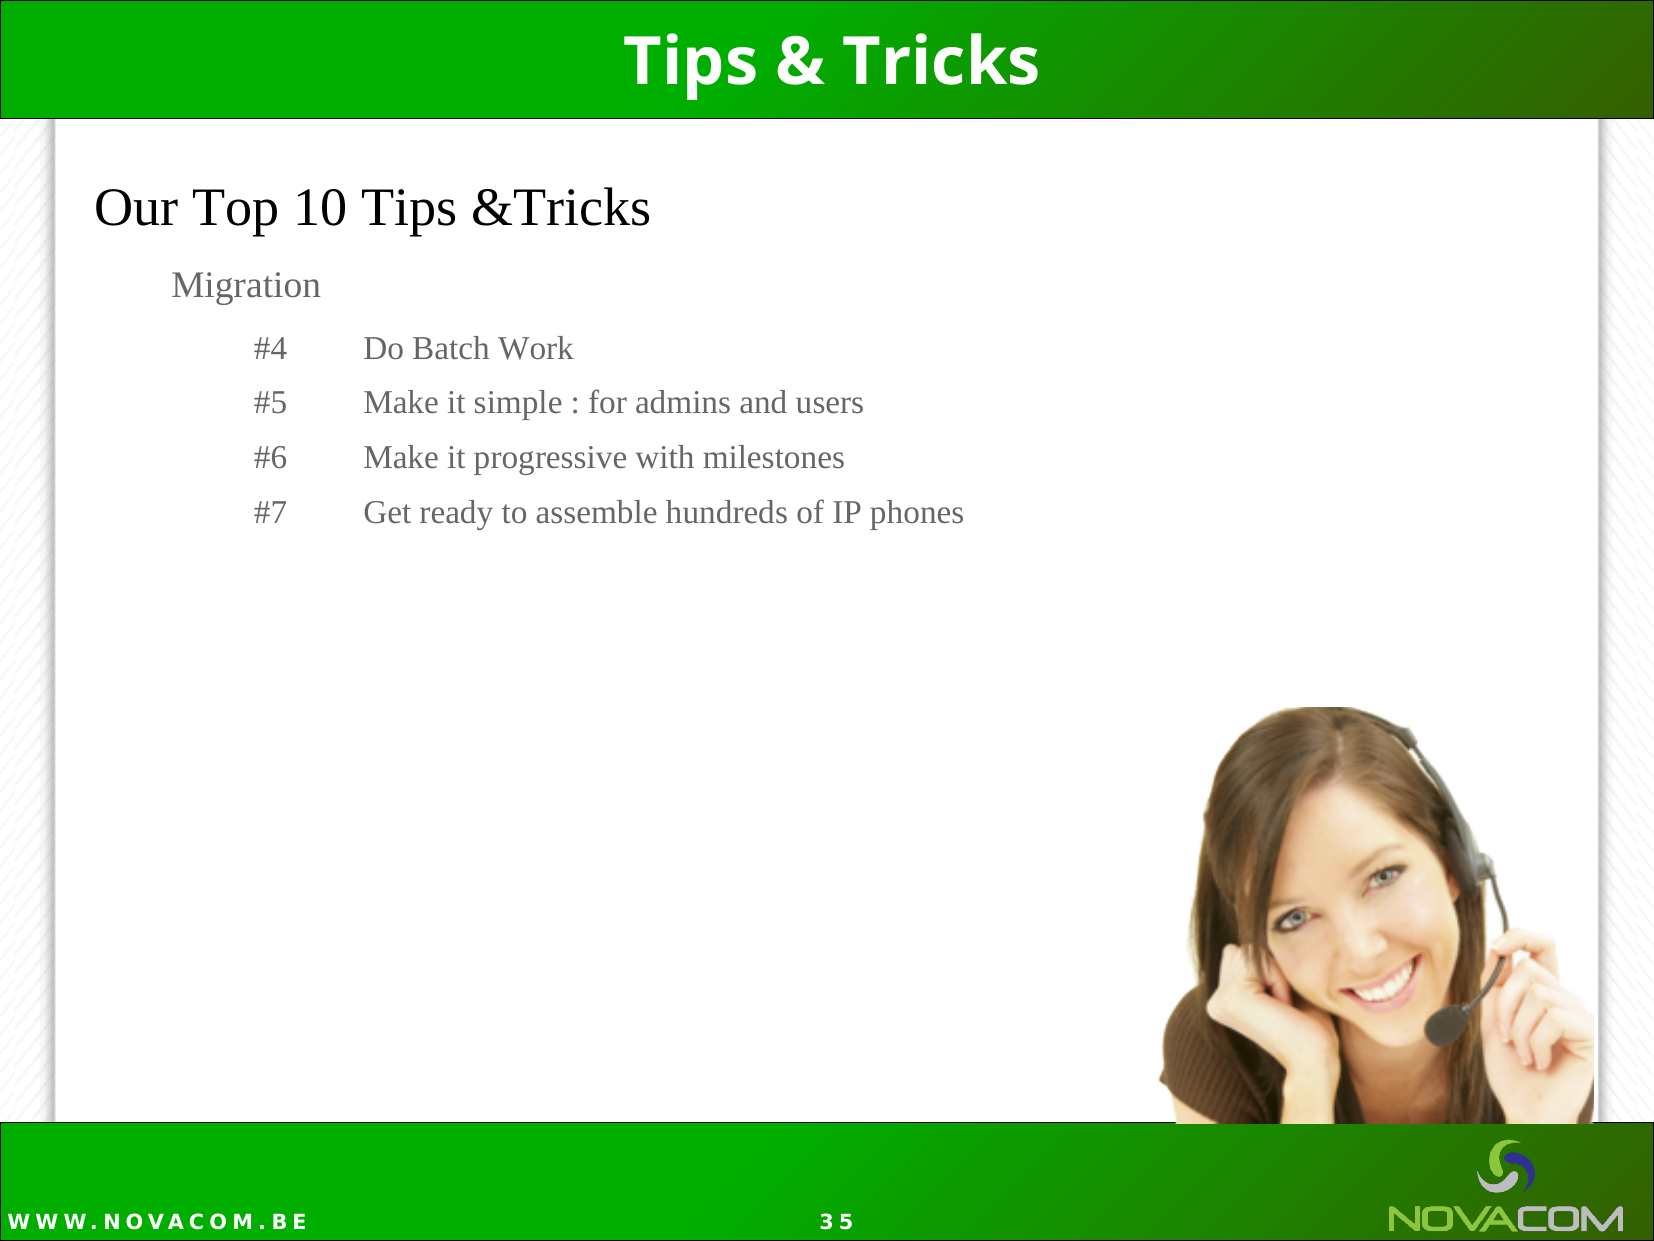

# Tips & Tricks
Our Top 10 Tips &Tricks
Migration
#4 	Do Batch Work
#5 	Make it simple : for admins and users
#6 	Make it progressive with milestones
#7 	Get ready to assemble hundreds of IP phones